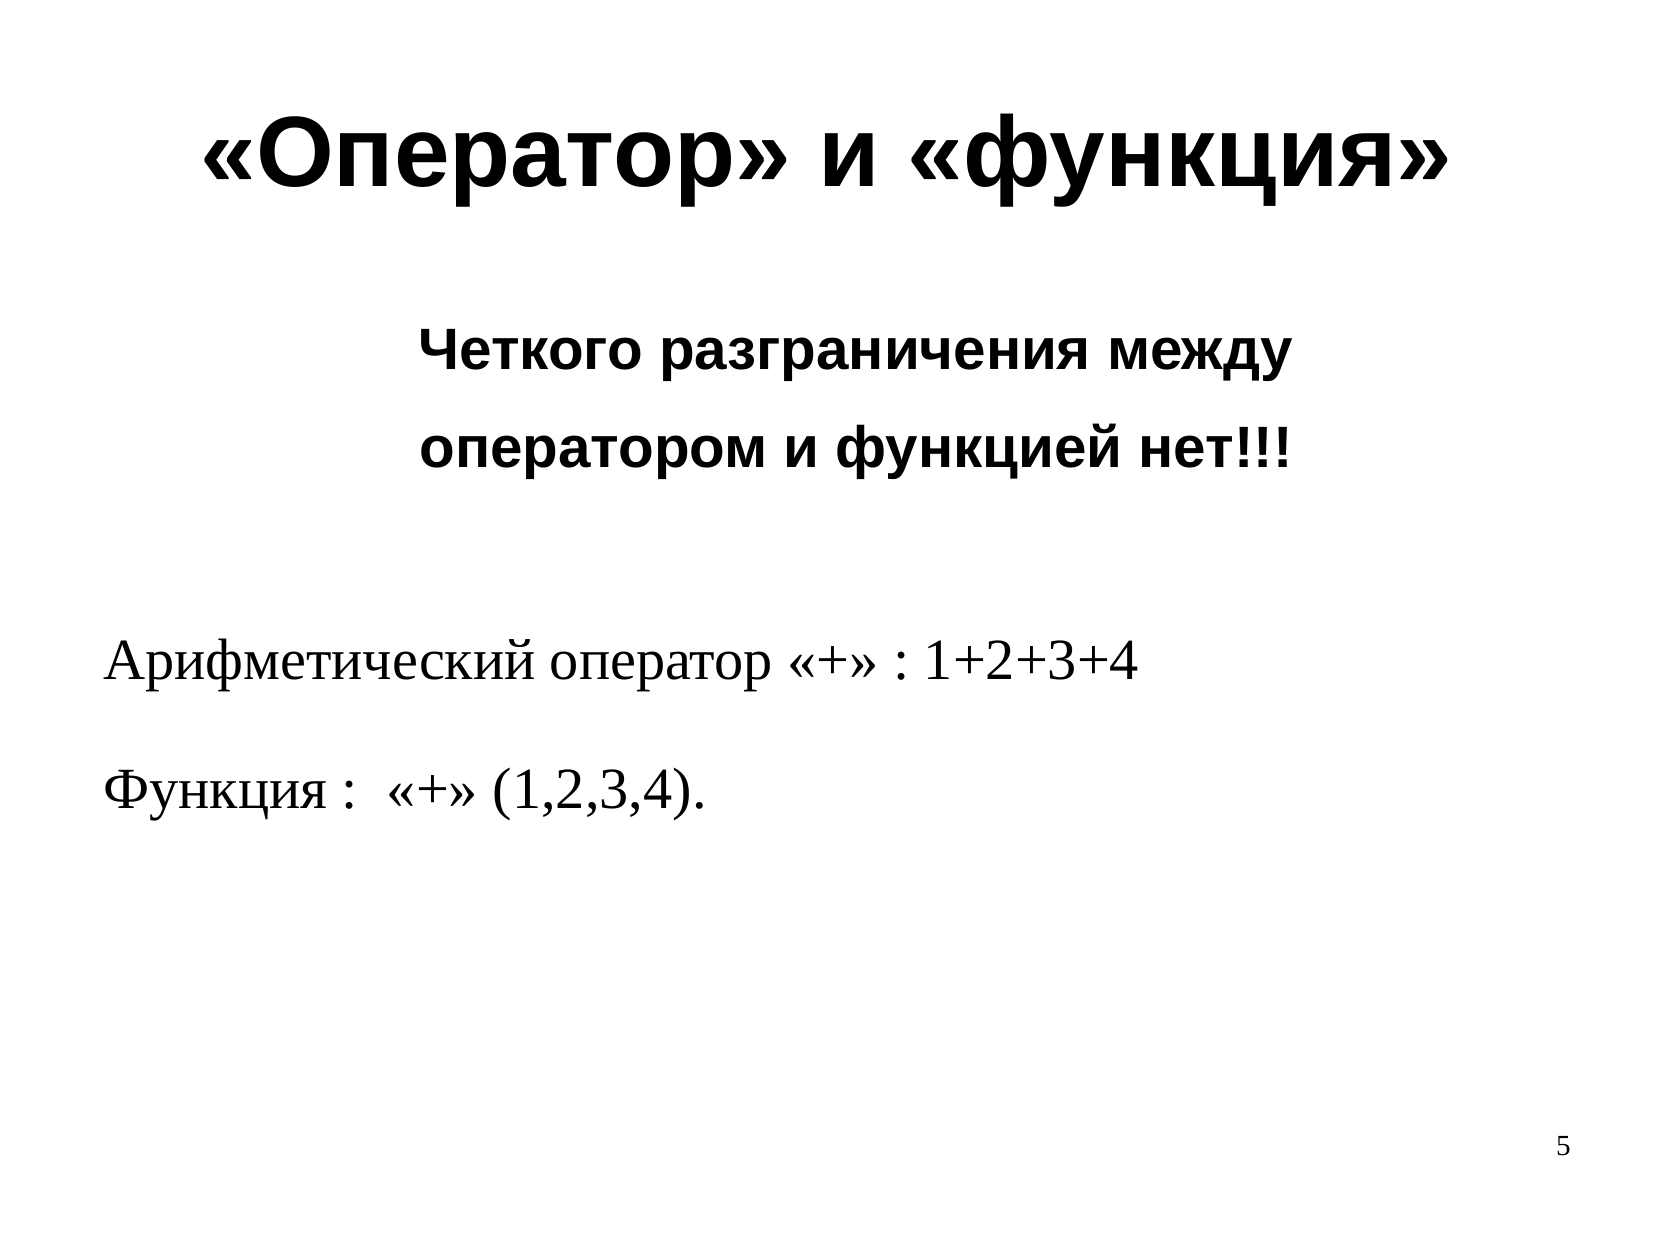

«Оператор» и «функция»
Четкого разграничения между оператором и функцией нет!!!
Арифметический оператор «+» : 1+2+3+4
Функция : «+» (1,2,3,4).
5